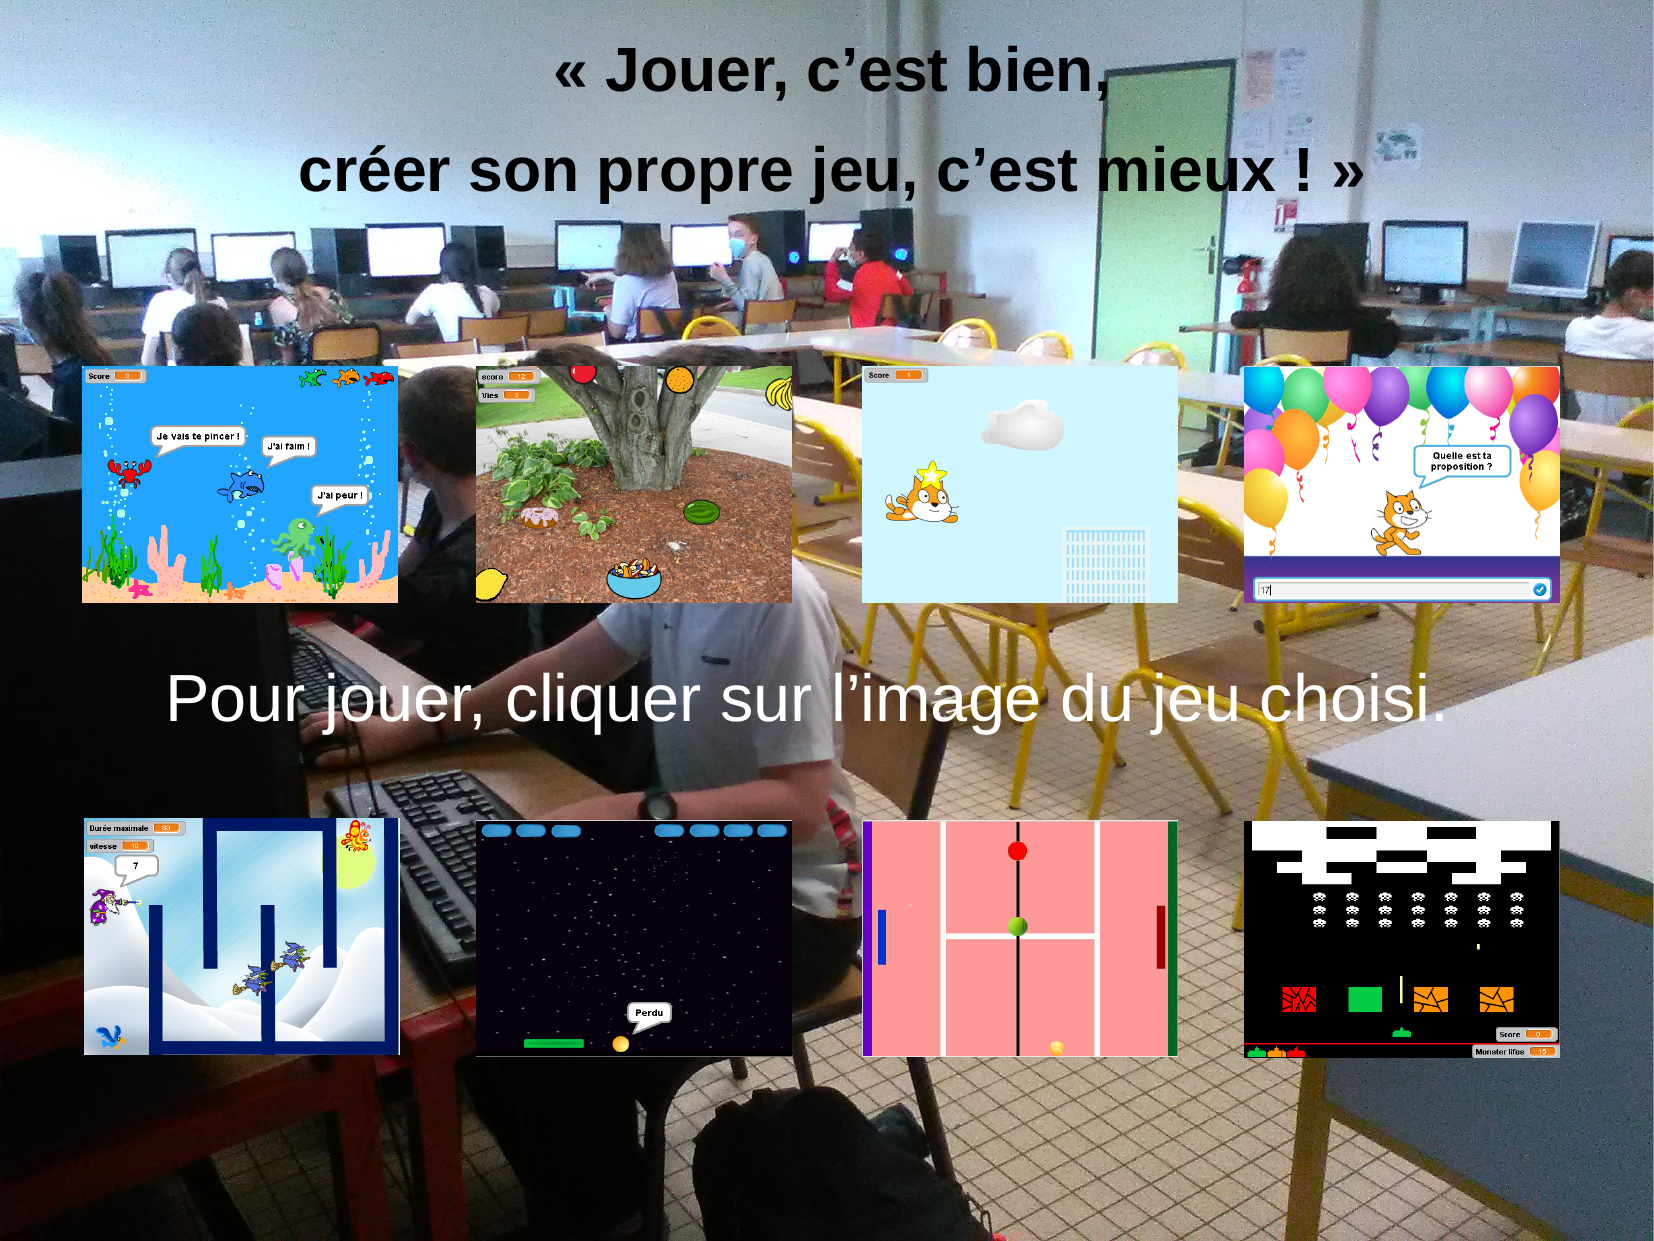

# « Jouer, c’est bien,
créer son propre jeu, c’est mieux ! »
Pour jouer, cliquer sur l’image du jeu choisi.